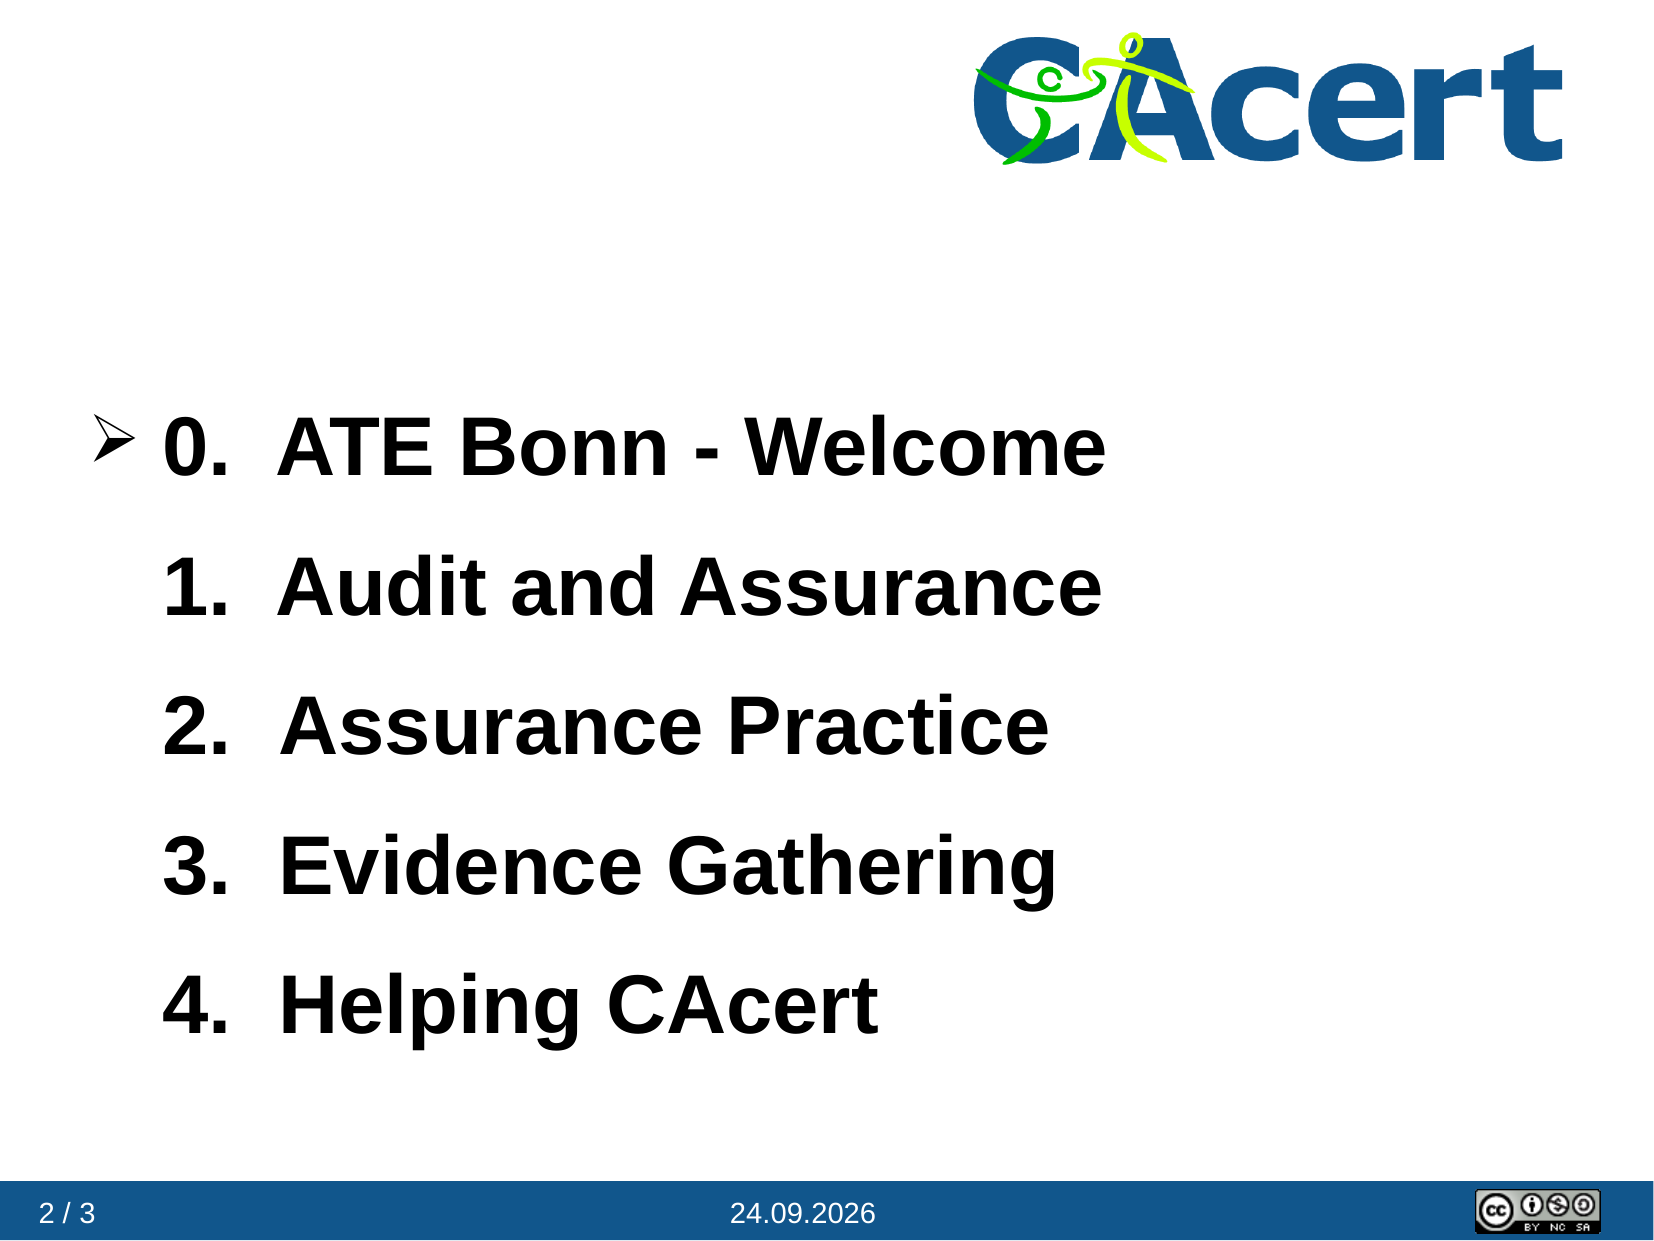

# 0. ATE Bonn - Welcome 1. Audit and Assurance 2. Assurance Practice 3. Evidence Gathering 4. Helping CAcert